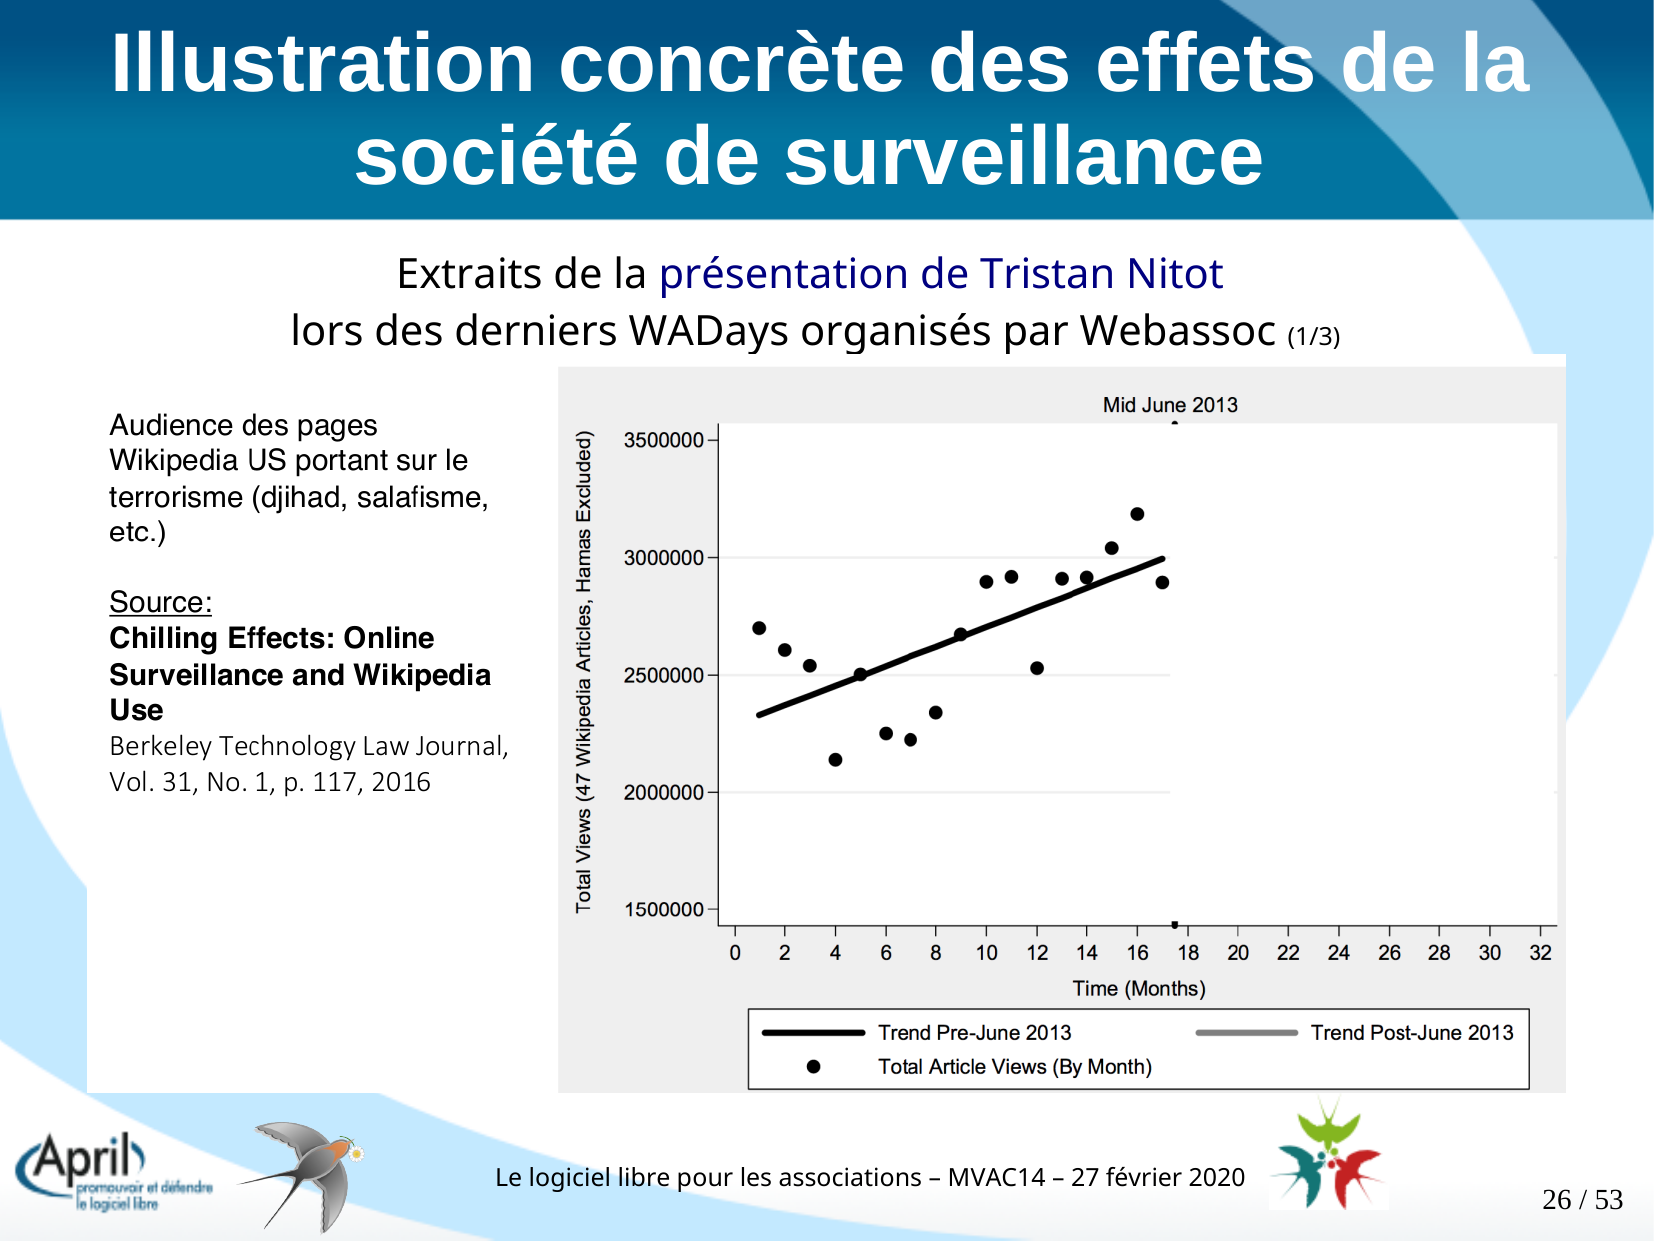

# Illustration concrète des effets de la société de surveillance
Extraits de la présentation de Tristan Nitot
lors des derniers WADays organisés par Webassoc (1/3)
26
POSS 2018